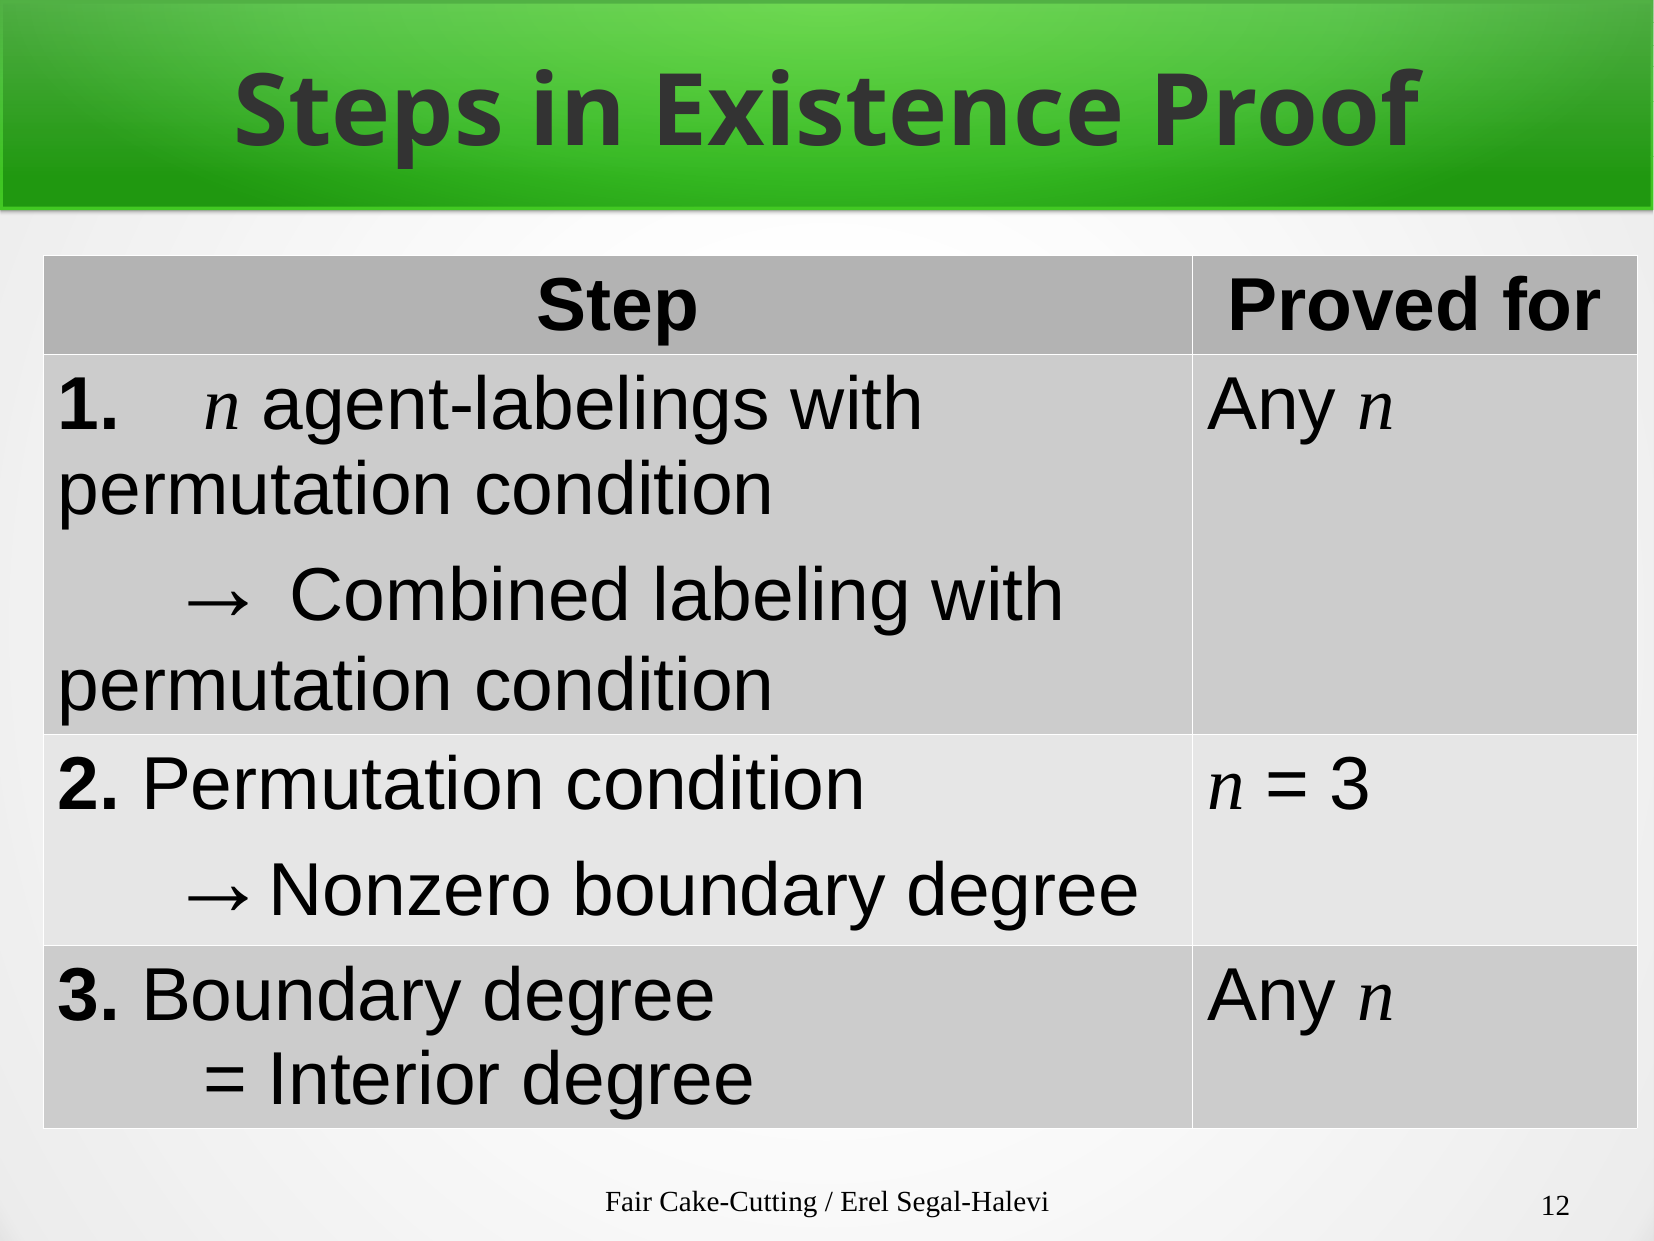

# Steps in Existence Proof
| Step | Proved for |
| --- | --- |
| 1. n agent-labelings with permutation condition → Combined labeling with permutation condition | Any n |
| 2. Permutation condition →Nonzero boundary degree | n = 3 |
| 3. Boundary degree = Interior degree | Any n |
Fair Cake-Cutting / Erel Segal-Halevi
12